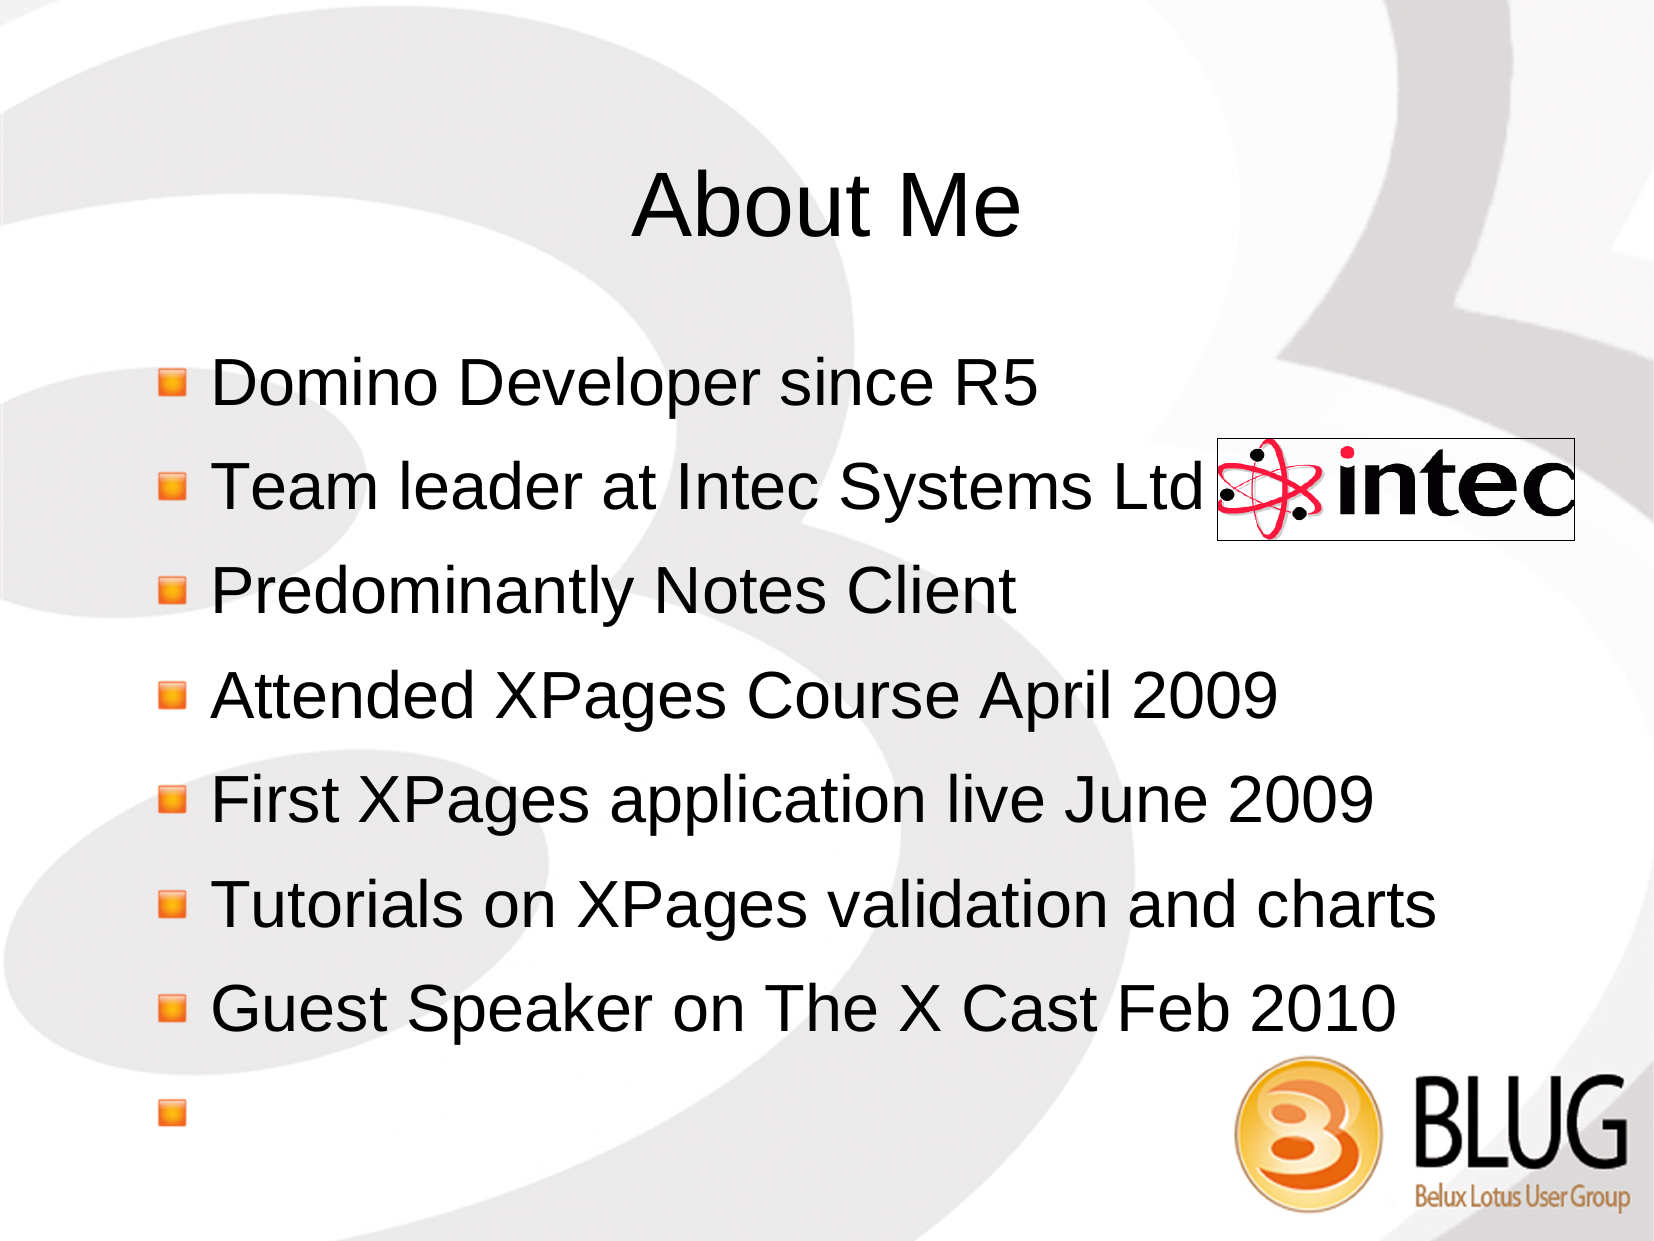

# About Me
Domino Developer since R5
Team leader at Intec Systems Ltd
Predominantly Notes Client
Attended XPages Course April 2009
First XPages application live June 2009
Tutorials on XPages validation and charts
Guest Speaker on The X Cast Feb 2010